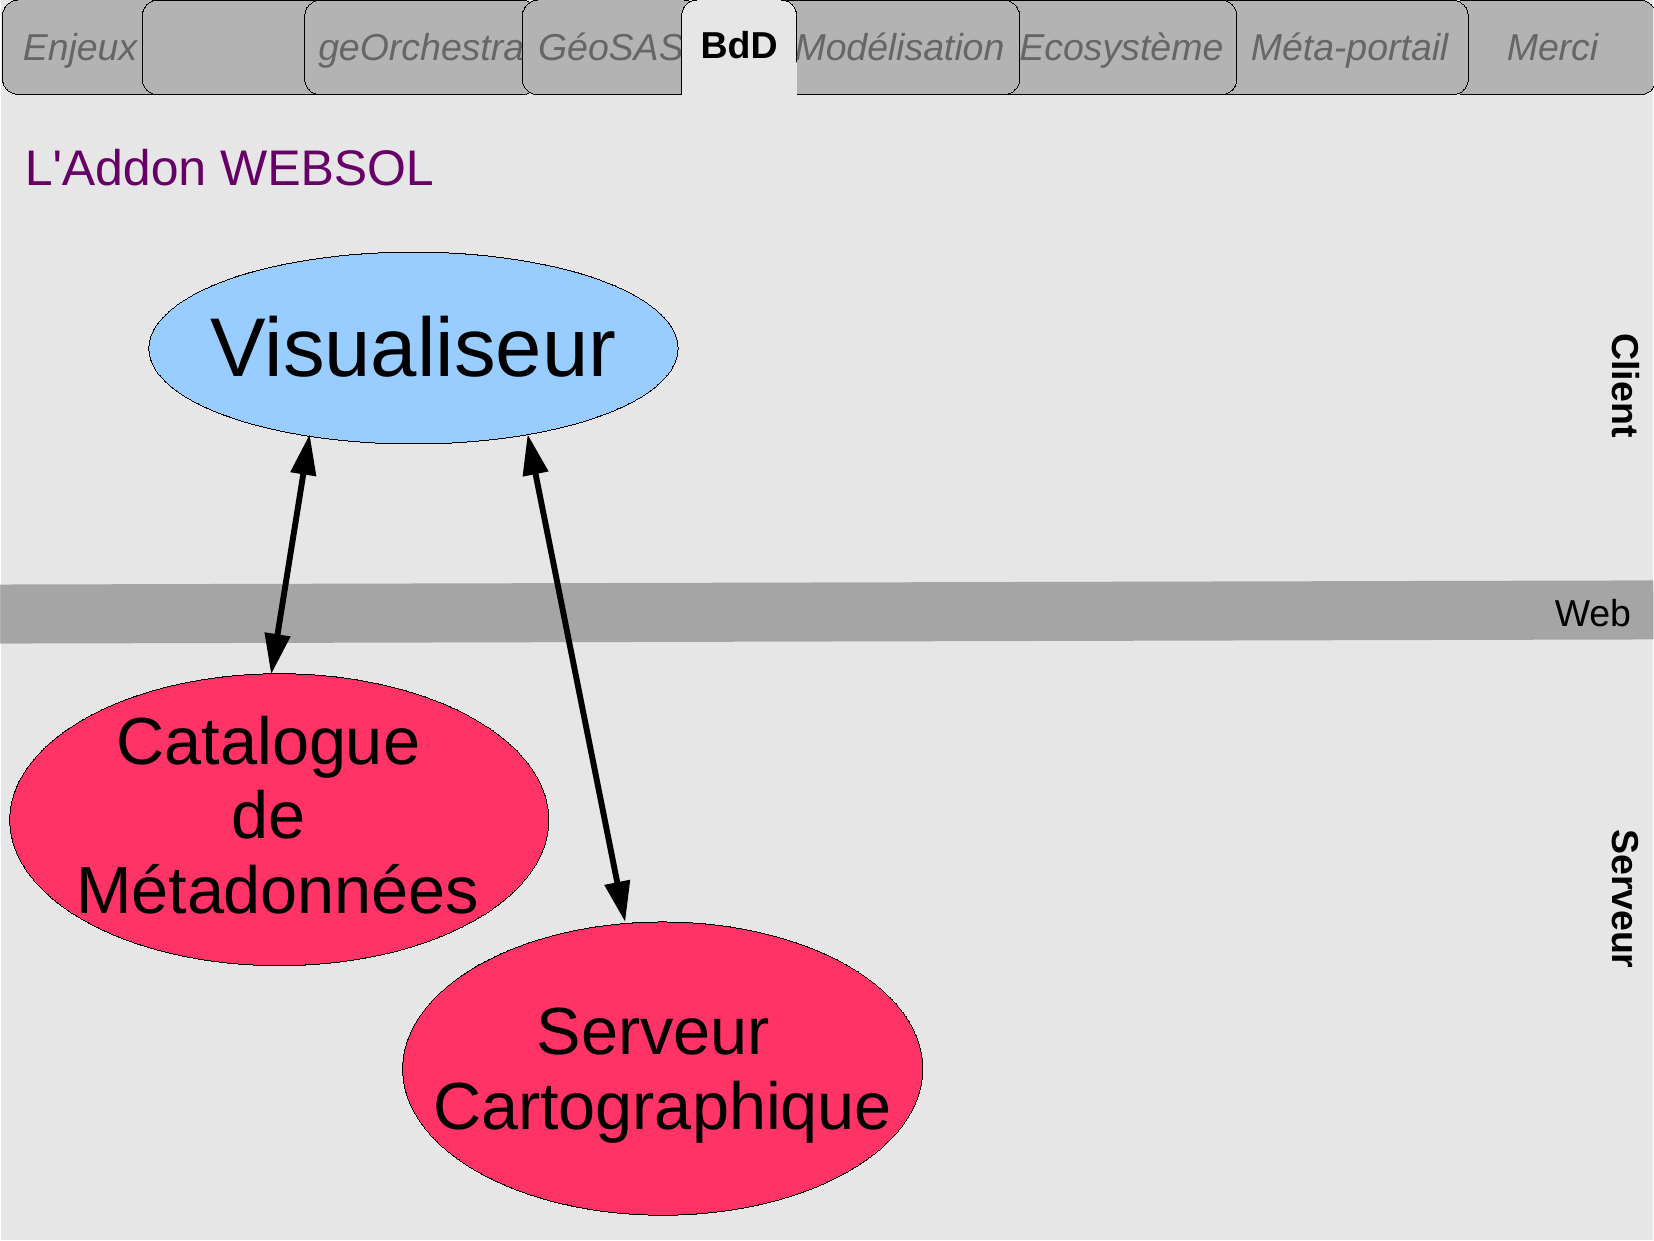

Enjeux
geOrchestra
GéoSAS
BdD
 Modélisation
 Ecosystème
 Méta-portail
Merci
# L'Addon WEBSOL
Visualiseur
Client
Web
Catalogue
de
Métadonnées
Serveur
Serveur
Cartographique